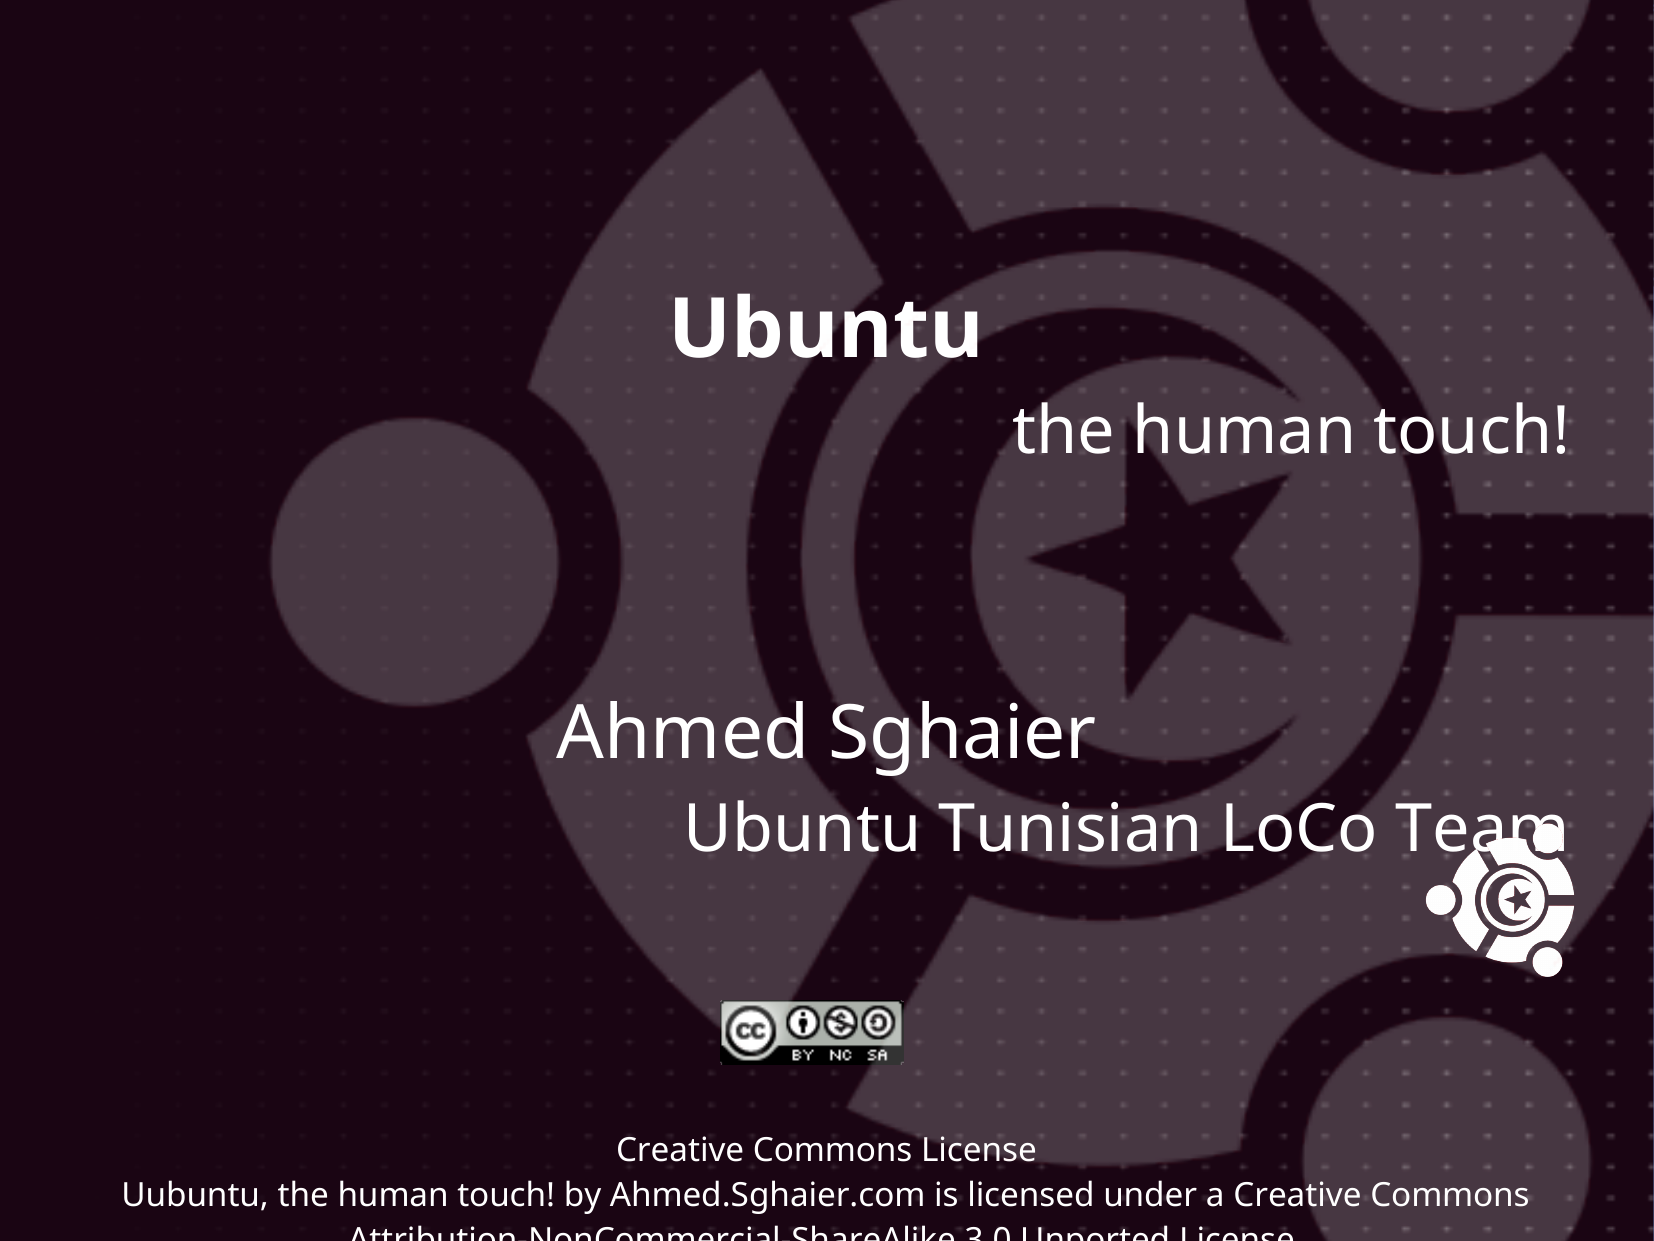

# Ubuntu
the human touch!
Ahmed Sghaier
Ubuntu Tunisian LoCo Team
Creative Commons License
Uubuntu, the human touch! by Ahmed.Sghaier.com is licensed under a Creative Commons Attribution-NonCommercial-ShareAlike 3.0 Unported License.